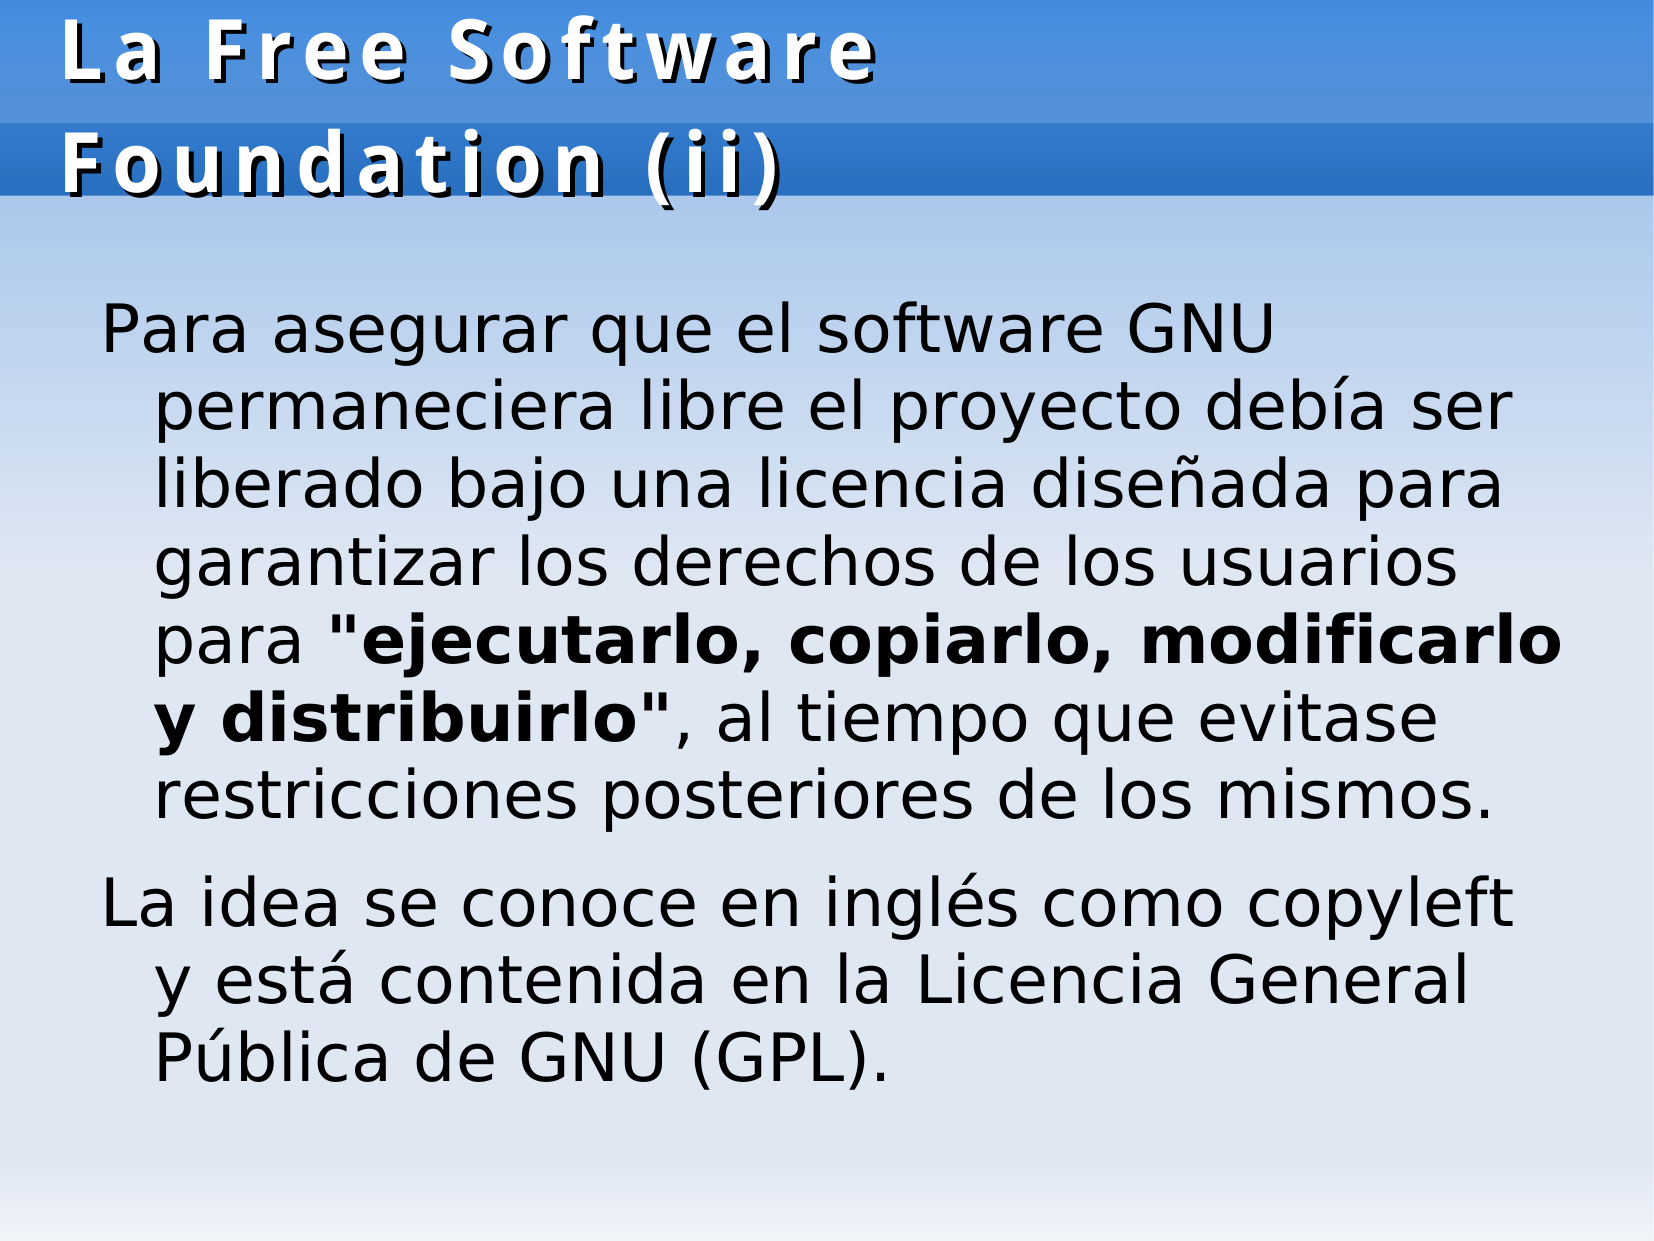

# La Free Software Foundation (ii)
Para asegurar que el software GNU permaneciera libre el proyecto debía ser liberado bajo una licencia diseñada para garantizar los derechos de los usuarios para "ejecutarlo, copiarlo, modificarlo y distribuirlo", al tiempo que evitase restricciones posteriores de los mismos.
La idea se conoce en inglés como copyleft y está contenida en la Licencia General Pública de GNU (GPL).